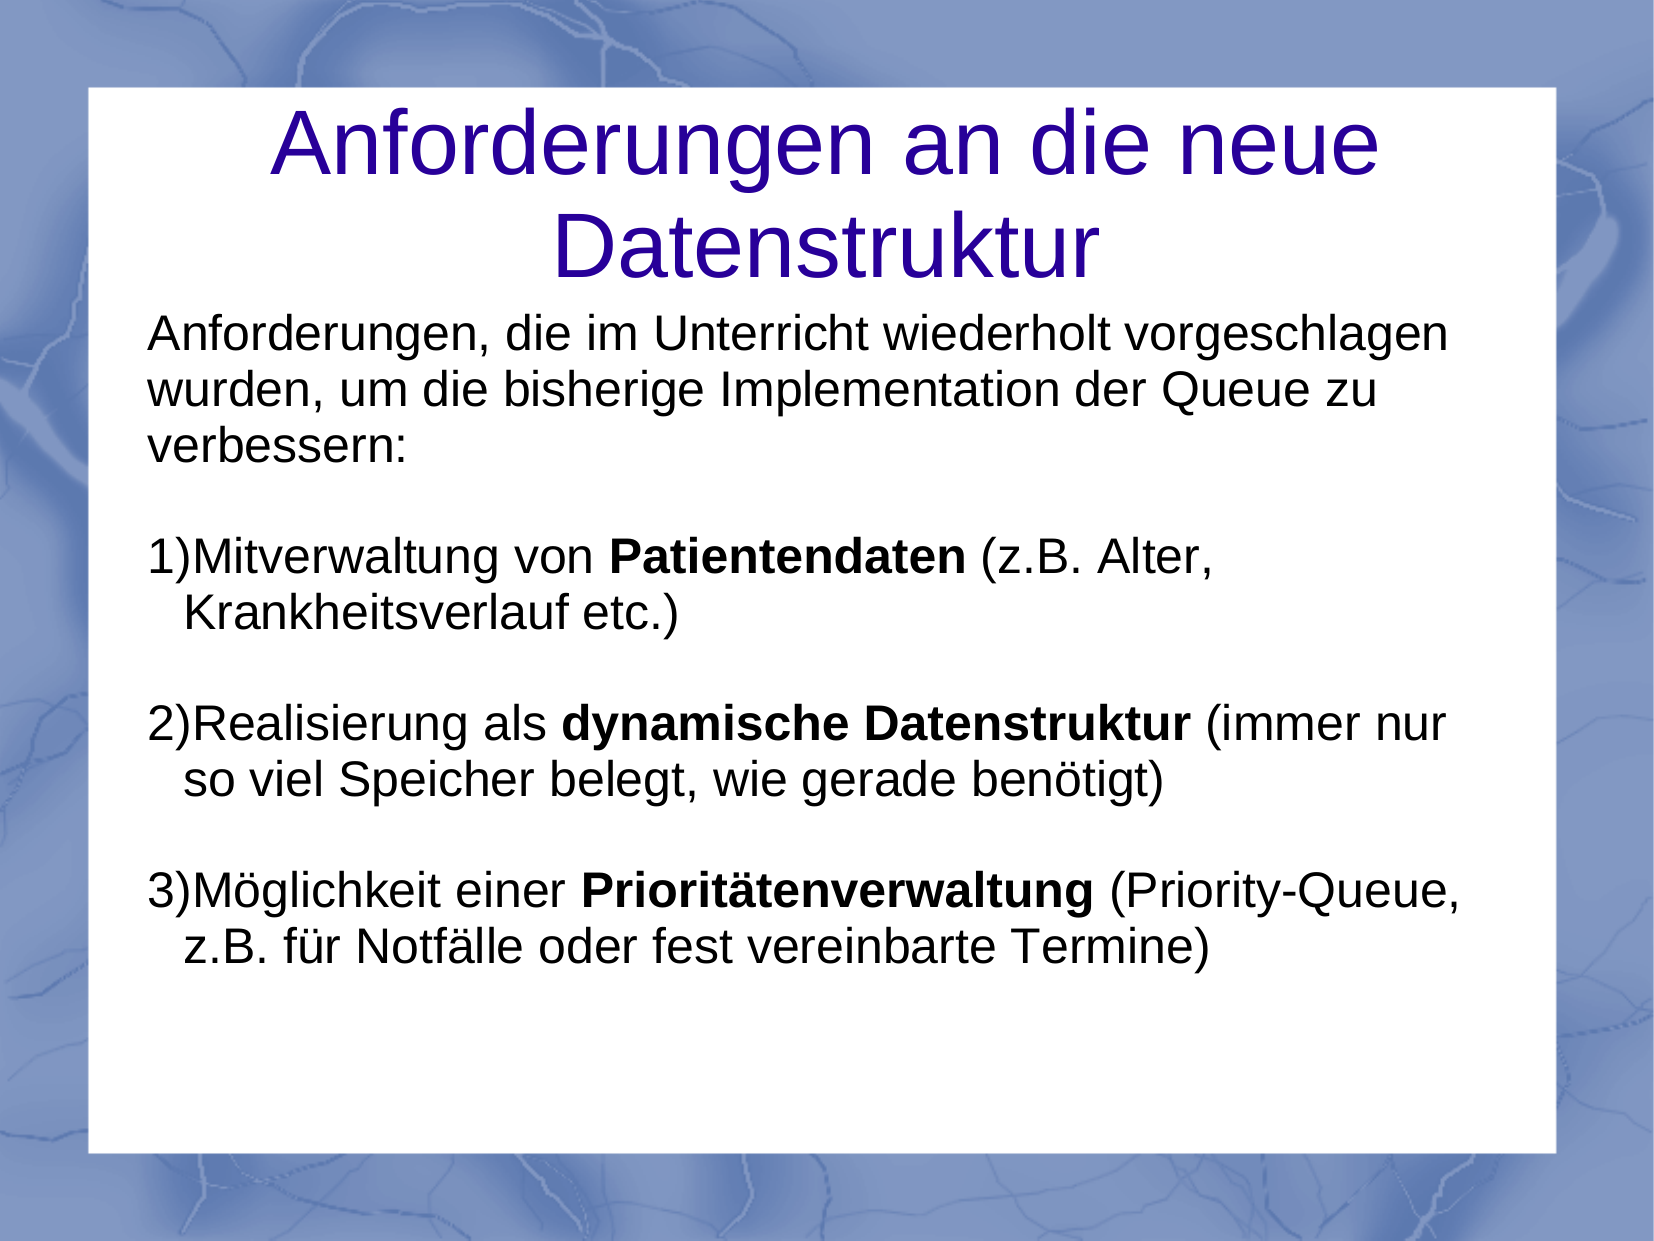

# Anforderungen an die neue Datenstruktur
Anforderungen, die im Unterricht wiederholt vorgeschlagen wurden, um die bisherige Implementation der Queue zu verbessern:
Mitverwaltung von Patientendaten (z.B. Alter, Krankheitsverlauf etc.)
Realisierung als dynamische Datenstruktur (immer nur so viel Speicher belegt, wie gerade benötigt)
Möglichkeit einer Prioritätenverwaltung (Priority-Queue, z.B. für Notfälle oder fest vereinbarte Termine)